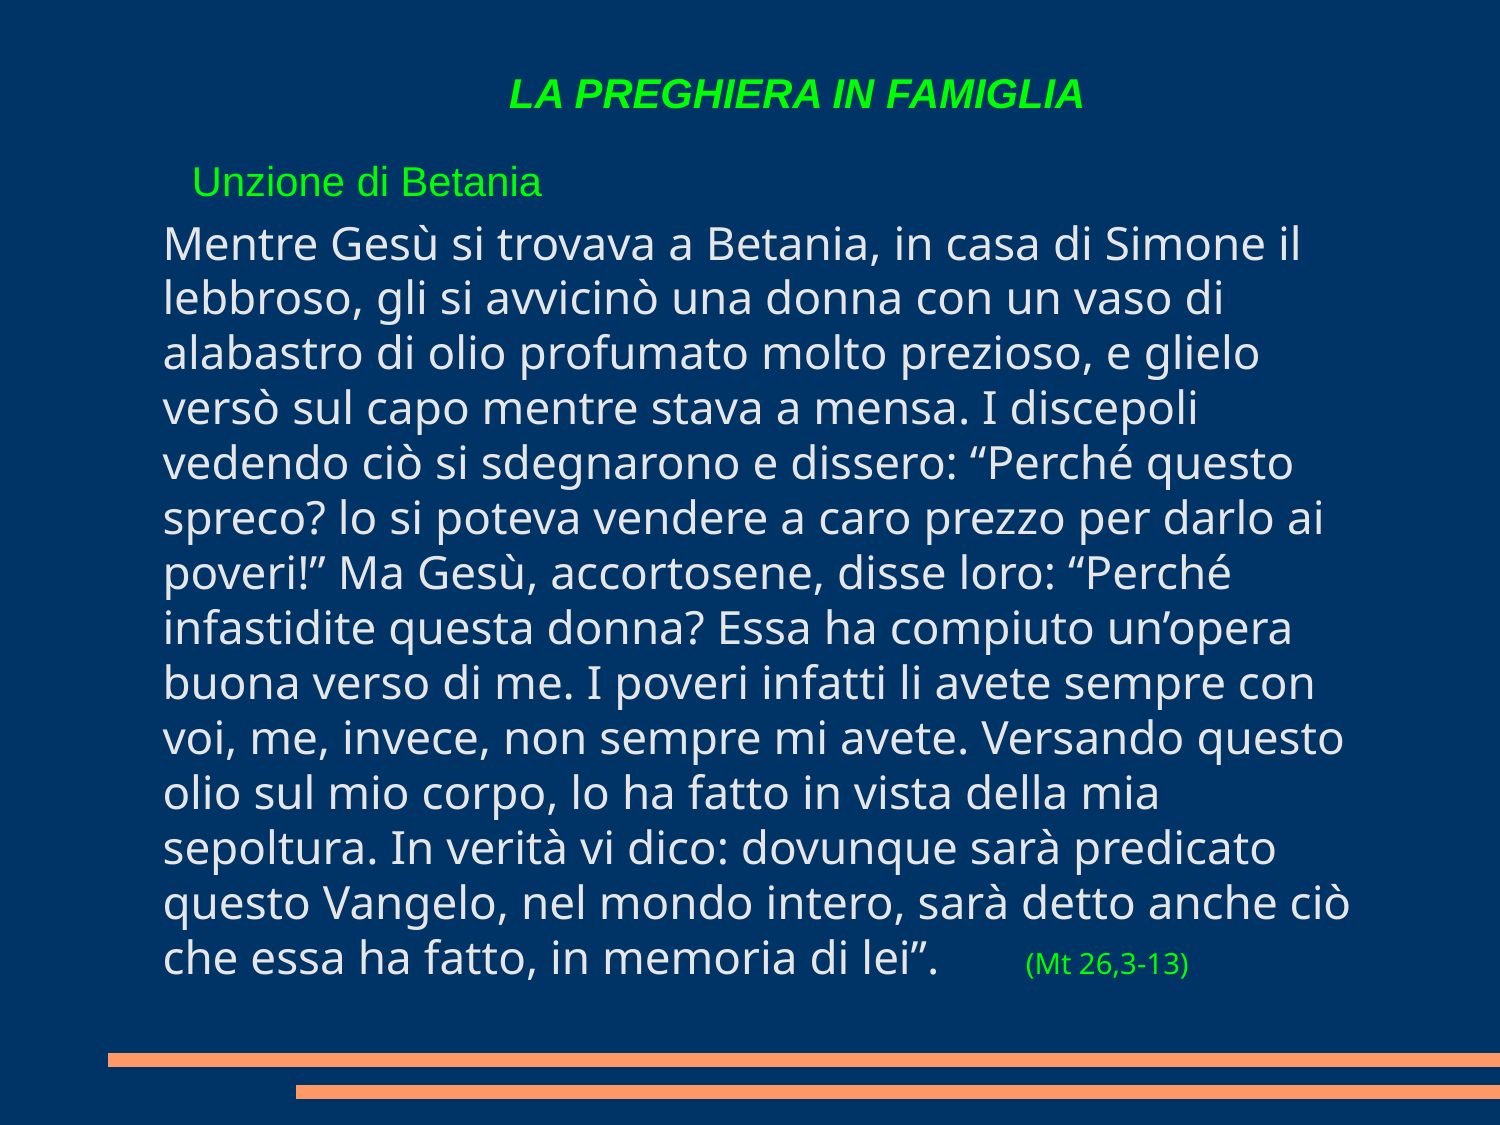

LA PREGHIERA IN FAMIGLIA
Unzione di Betania
Mentre Gesù si trovava a Betania, in casa di Simone il lebbroso, gli si avvicinò una donna con un vaso di alabastro di olio profumato molto prezioso, e glielo versò sul capo mentre stava a mensa. I discepoli vedendo ciò si sdegnarono e dissero: “Perché questo spreco? lo si poteva vendere a caro prezzo per darlo ai poveri!” Ma Gesù, accortosene, disse loro: “Perché infastidite questa donna? Essa ha compiuto un’opera buona verso di me. I poveri infatti li avete sempre con voi, me, invece, non sempre mi avete. Versando questo olio sul mio corpo, lo ha fatto in vista della mia sepoltura. In verità vi dico: dovunque sarà predicato questo Vangelo, nel mondo intero, sarà detto anche ciò che essa ha fatto, in memoria di lei”. (Mt 26,3-13)